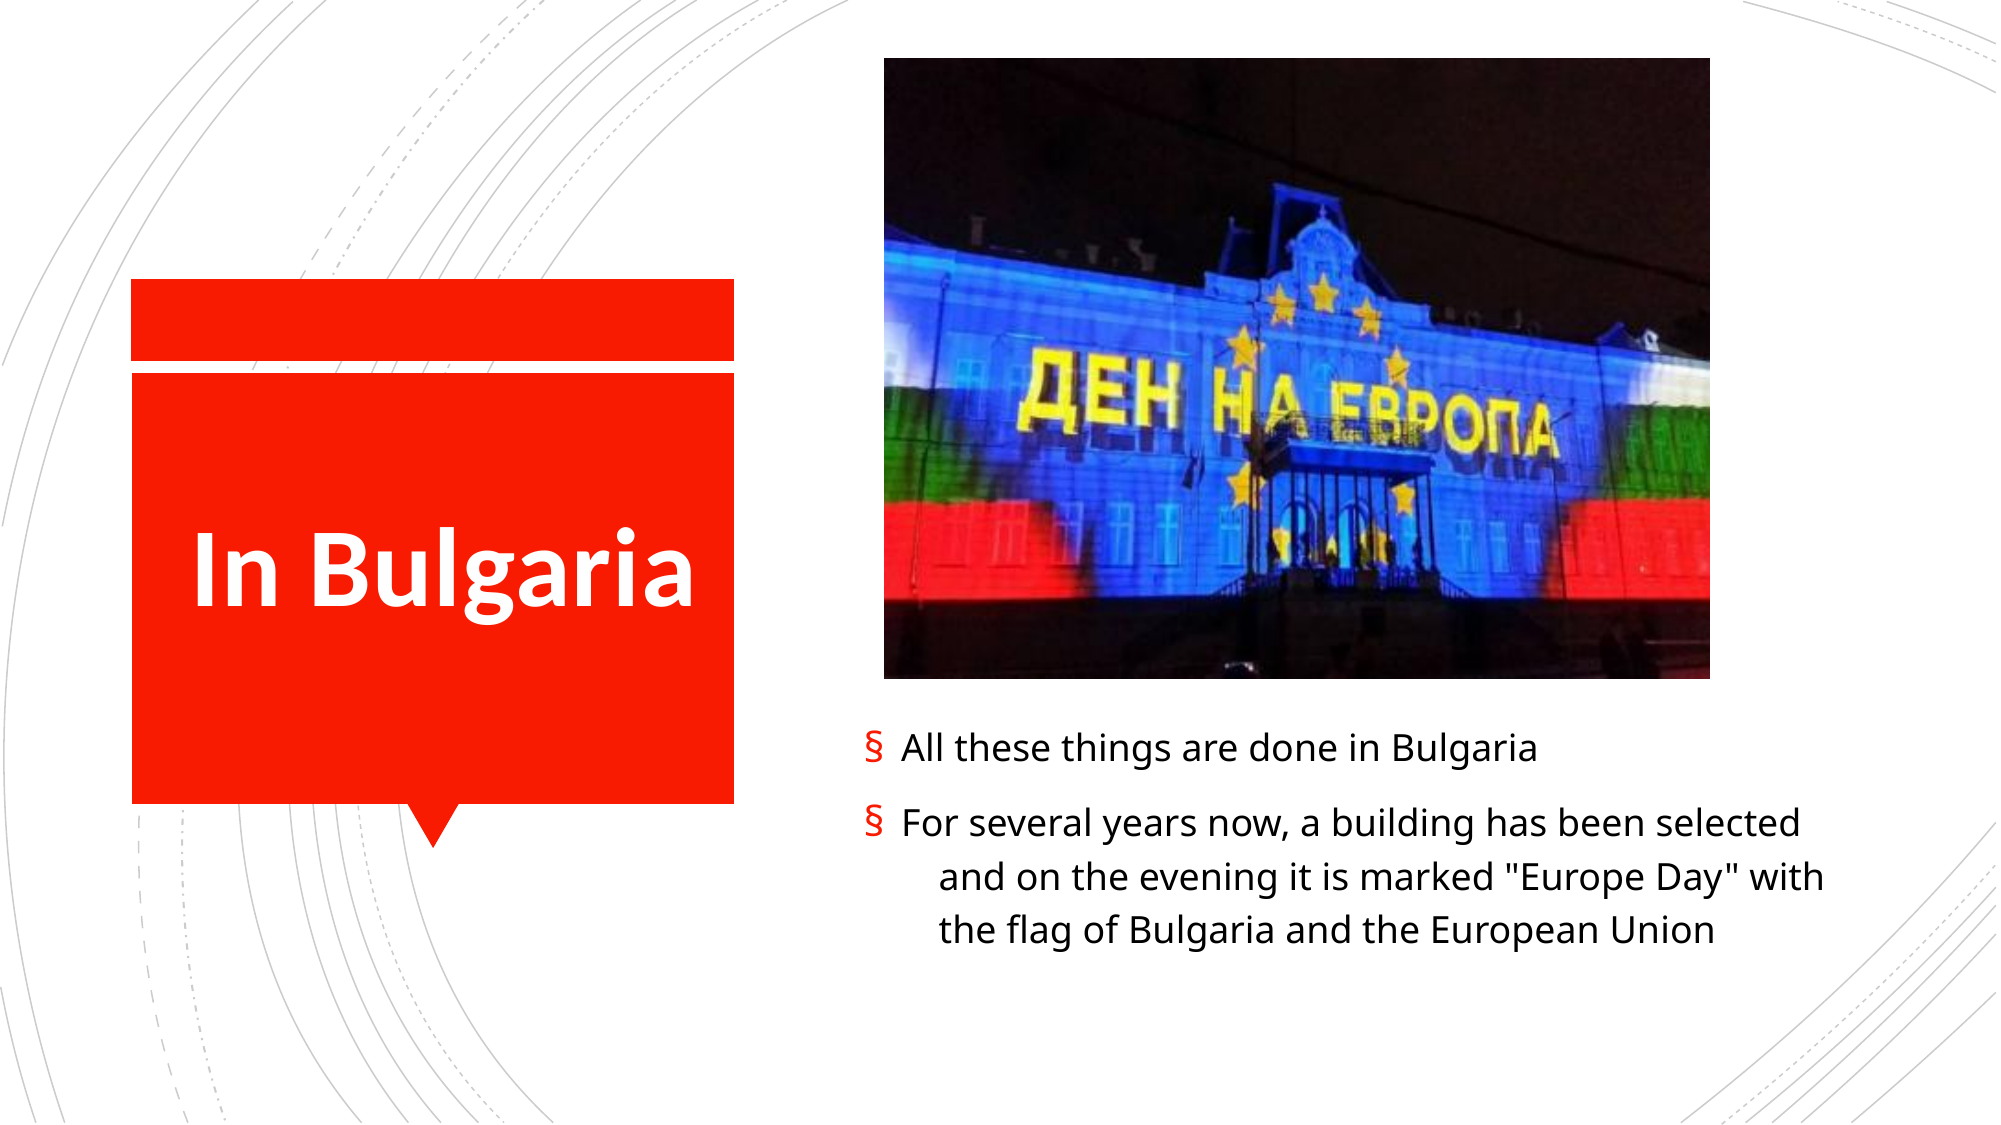

In Bulgaria
# All these things are done in Bulgaria
For several years now, a building has been selected and on the evening it is marked "Europe Day" with the flag of Bulgaria and the European Union